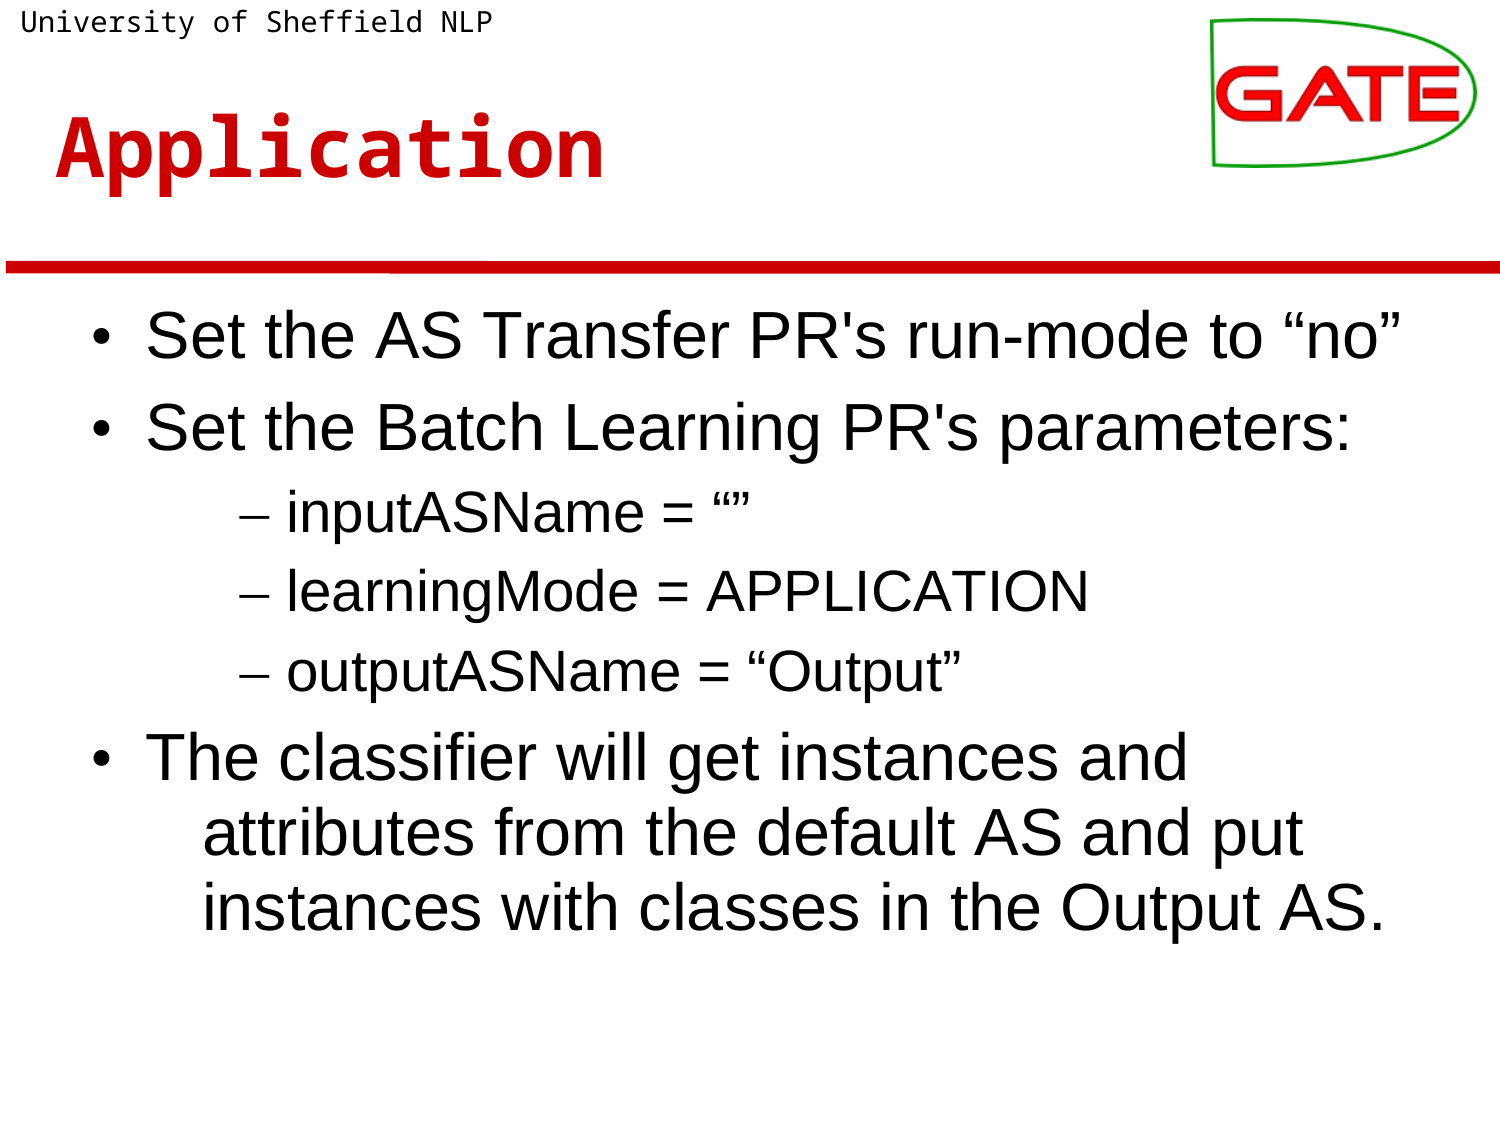

# Application
Set the AS Transfer PR's run-mode to “no”
Set the Batch Learning PR's parameters:
inputASName = “”
learningMode = APPLICATION
outputASName = “Output”
The classifier will get instances and attributes from the default AS and put instances with classes in the Output AS.